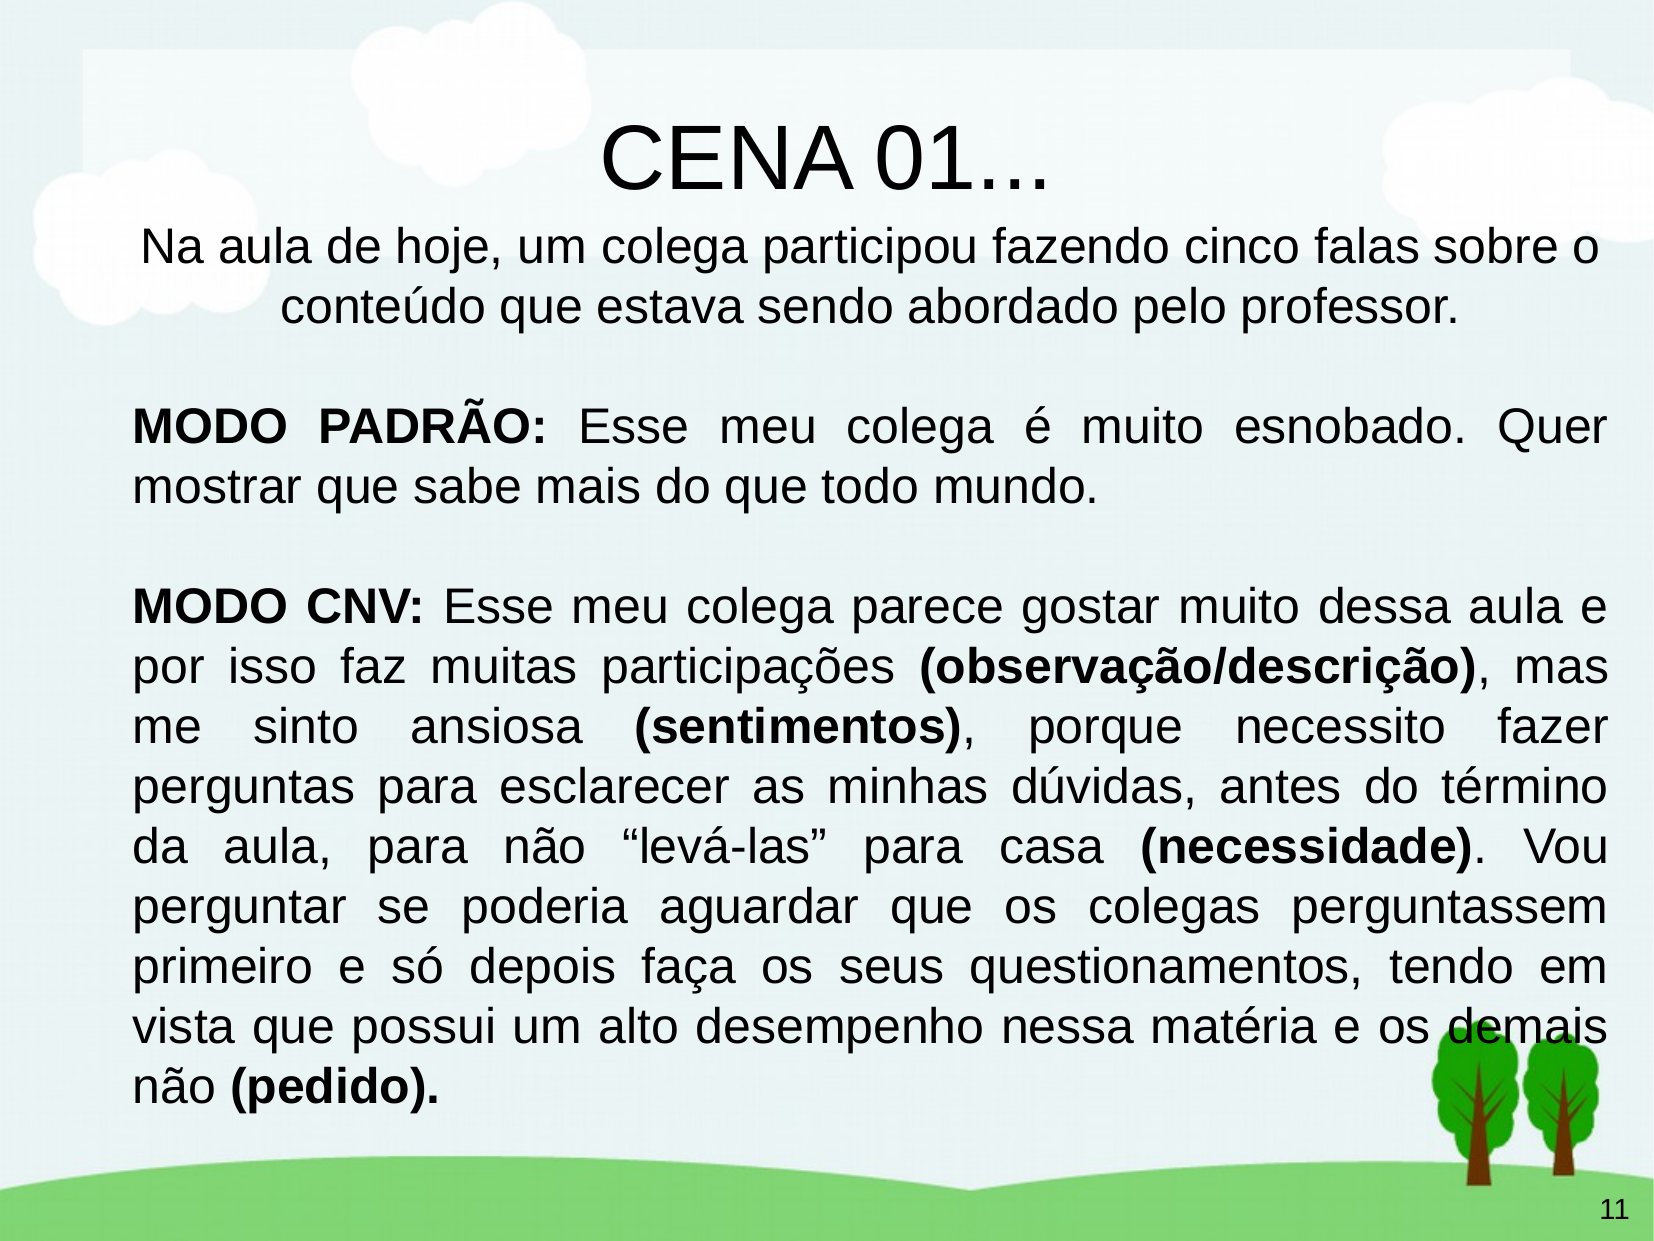

# CENA 01...
Na aula de hoje, um colega participou fazendo cinco falas sobre o conteúdo que estava sendo abordado pelo professor.
MODO PADRÃO: Esse meu colega é muito esnobado. Quer mostrar que sabe mais do que todo mundo.
MODO CNV: Esse meu colega parece gostar muito dessa aula e por isso faz muitas participações (observação/descrição), mas me sinto ansiosa (sentimentos), porque necessito fazer perguntas para esclarecer as minhas dúvidas, antes do término da aula, para não “levá-las” para casa (necessidade). Vou perguntar se poderia aguardar que os colegas perguntassem primeiro e só depois faça os seus questionamentos, tendo em vista que possui um alto desempenho nessa matéria e os demais não (pedido).
11